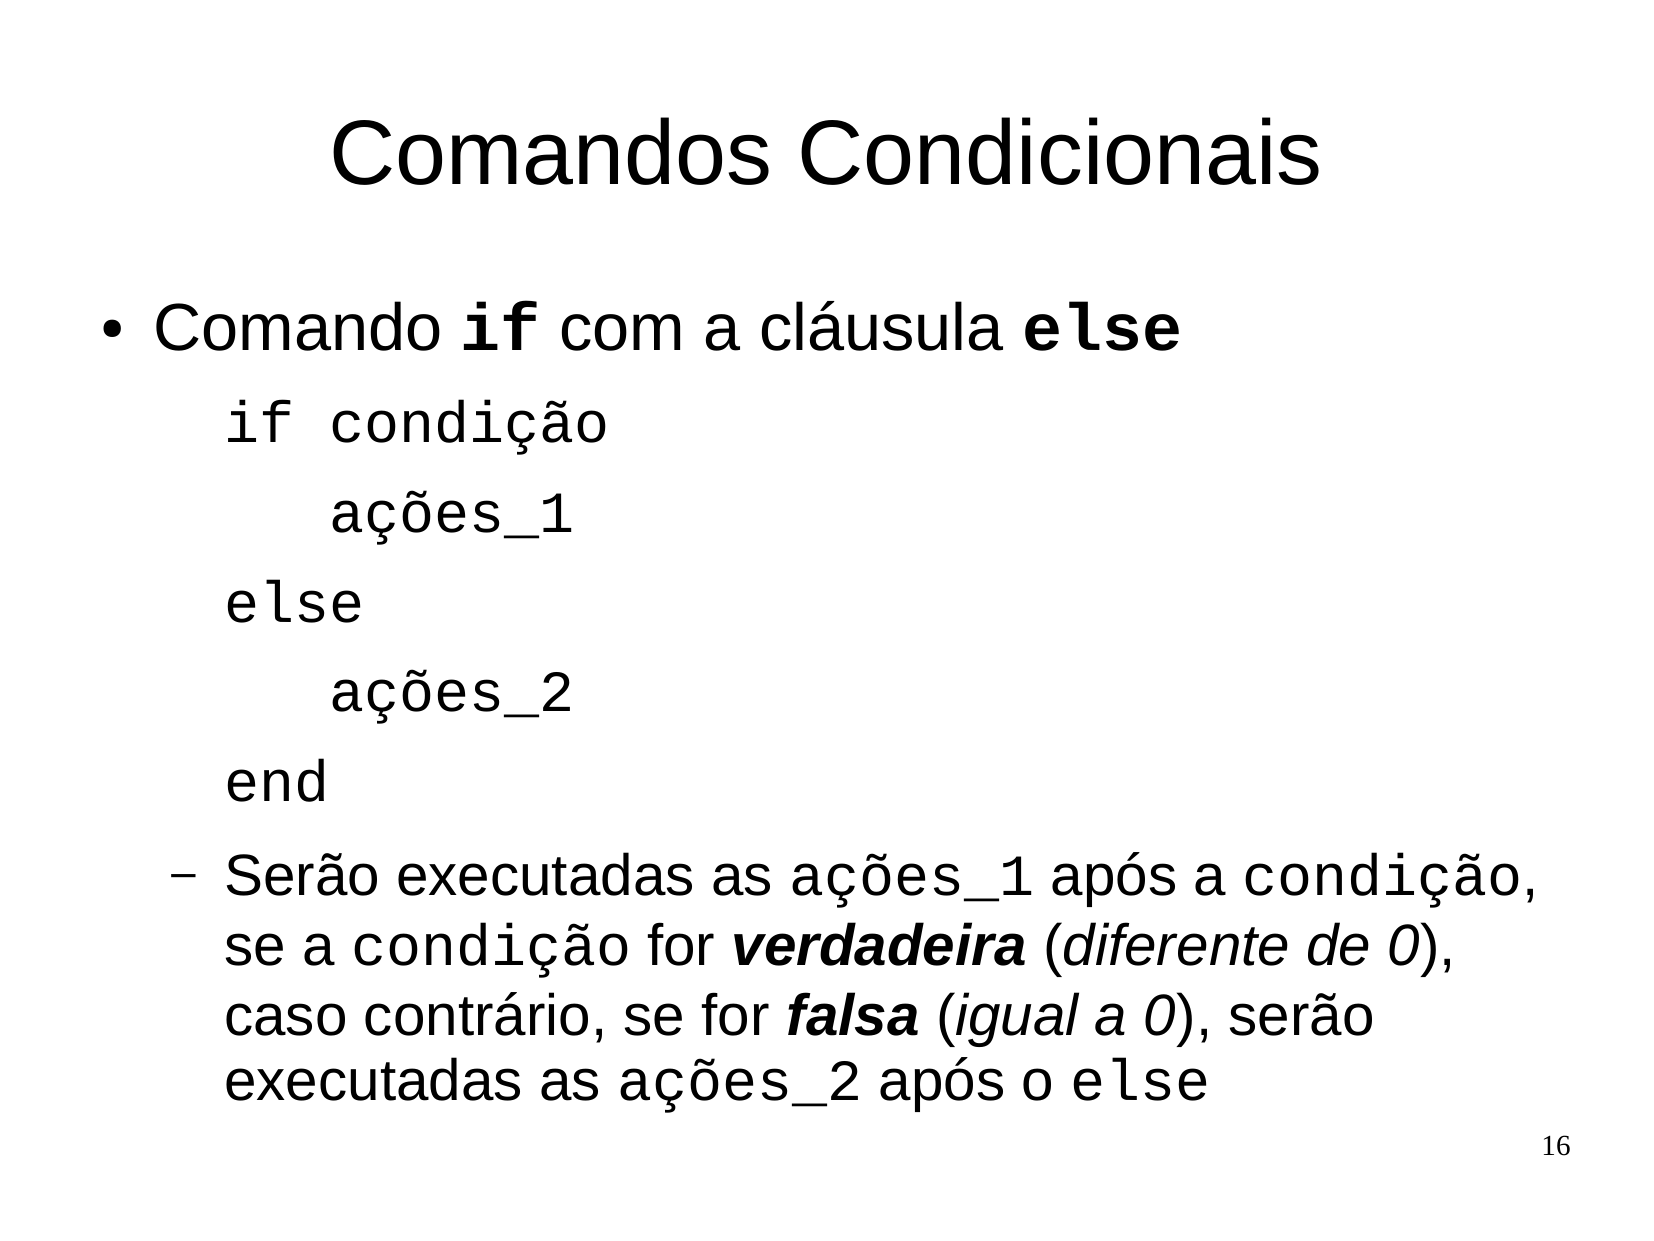

# Comandos Condicionais
Comando if com a cláusula else
if condição
 ações_1
else
 ações_2
end
Serão executadas as ações_1 após a condição, se a condição for verdadeira (diferente de 0), caso contrário, se for falsa (igual a 0), serão executadas as ações_2 após o else
16